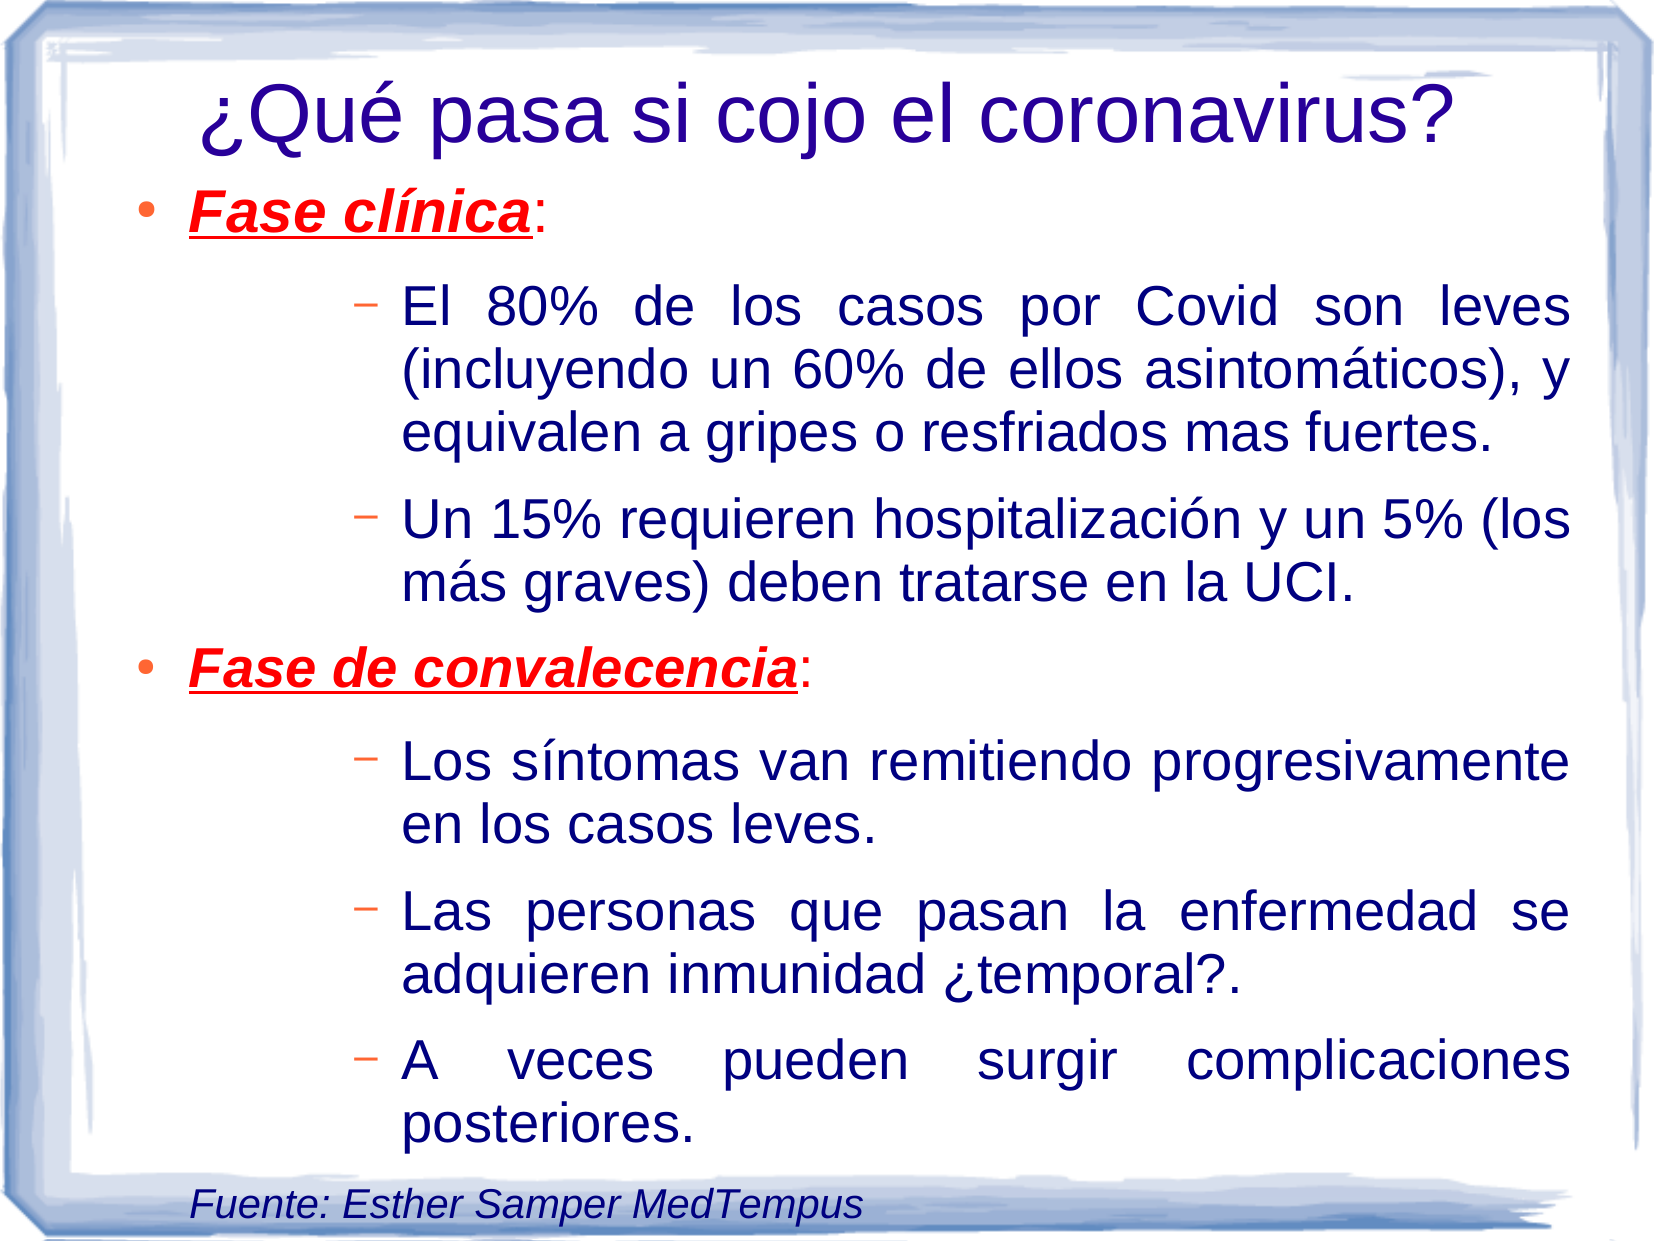

# ¿Qué pasa si cojo el coronavirus?
Fase clínica:
El 80% de los casos por Covid son leves (incluyendo un 60% de ellos asintomáticos), y equivalen a gripes o resfriados mas fuertes.
Un 15% requieren hospitalización y un 5% (los más graves) deben tratarse en la UCI.
Fase de convalecencia:
Los síntomas van remitiendo progresivamente en los casos leves.
Las personas que pasan la enfermedad se adquieren inmunidad ¿temporal?.
A veces pueden surgir complicaciones posteriores.
Fuente: Esther Samper MedTempus